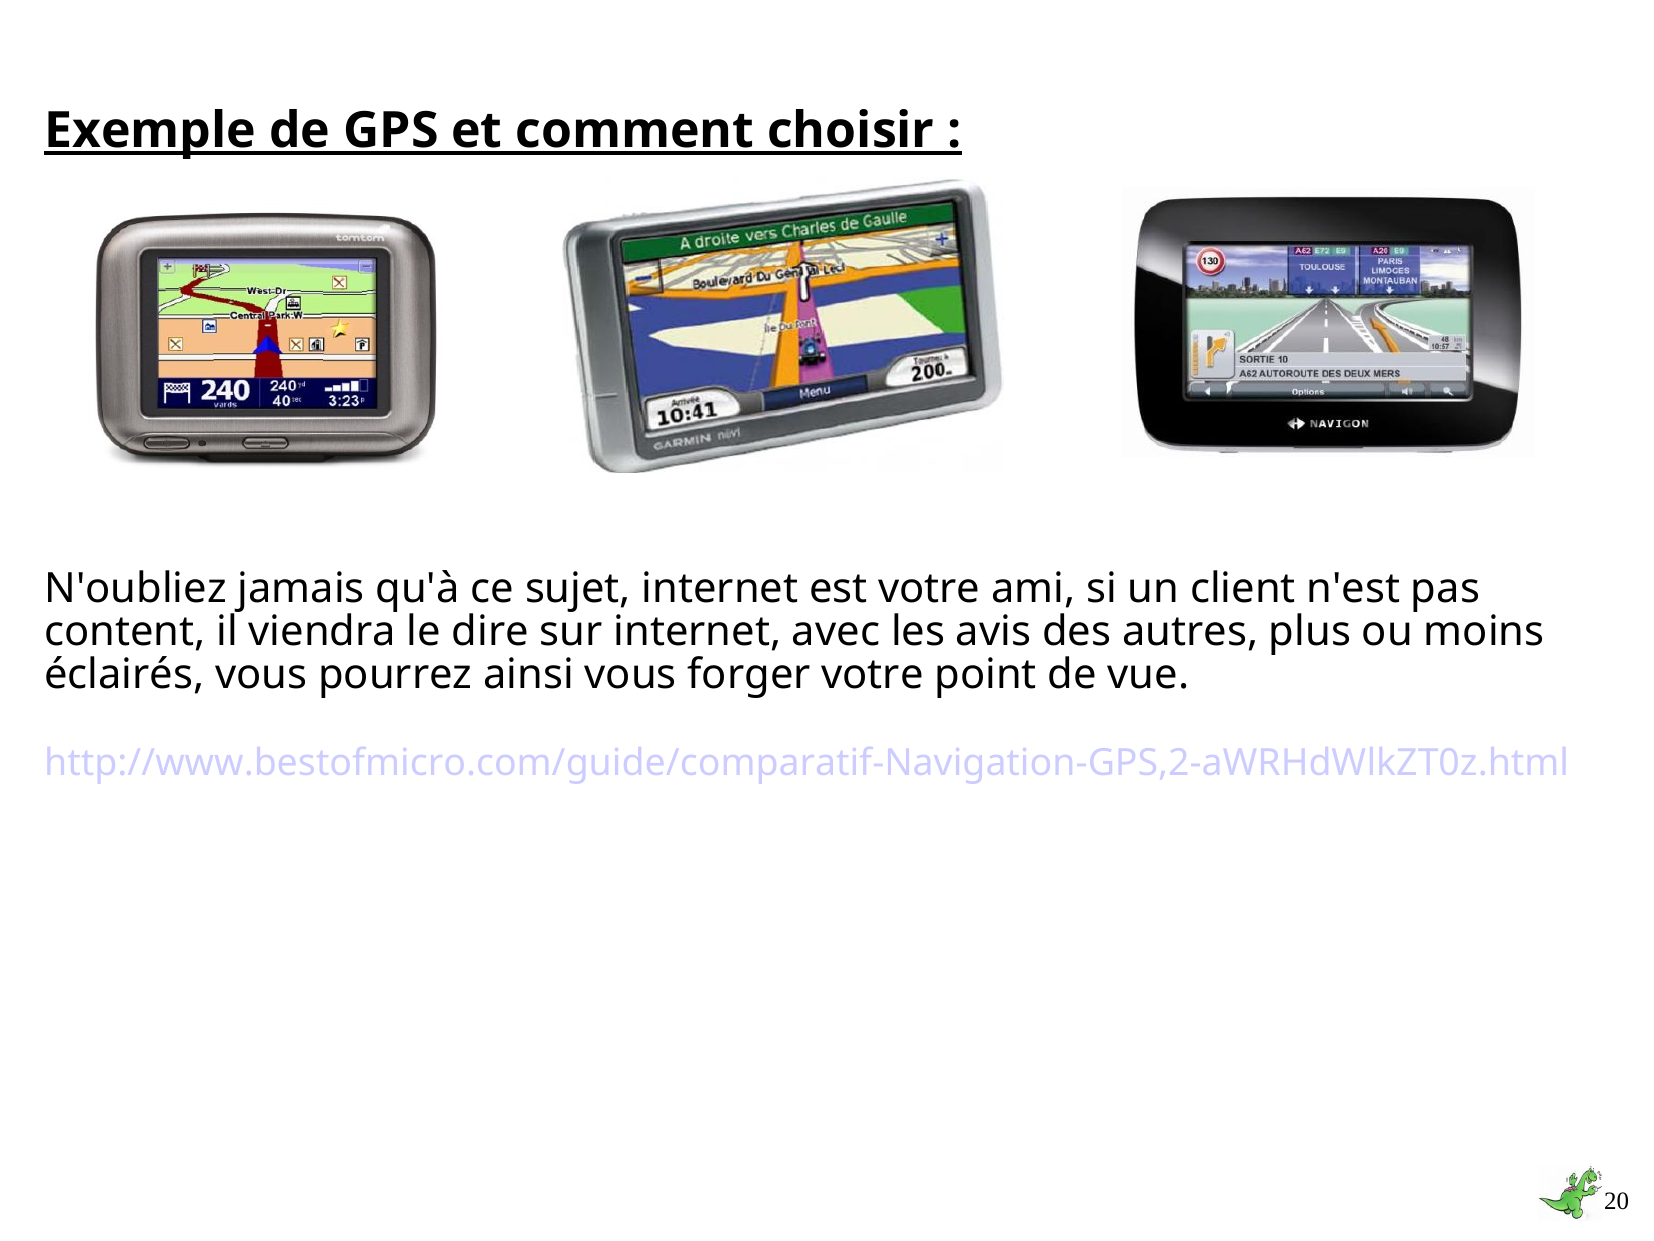

Exemple de GPS et comment choisir :
N'oubliez jamais qu'à ce sujet, internet est votre ami, si un client n'est pas
content, il viendra le dire sur internet, avec les avis des autres, plus ou moins
éclairés, vous pourrez ainsi vous forger votre point de vue.
http://www.bestofmicro.com/guide/comparatif-Navigation-GPS,2-aWRHdWlkZT0z.html
20